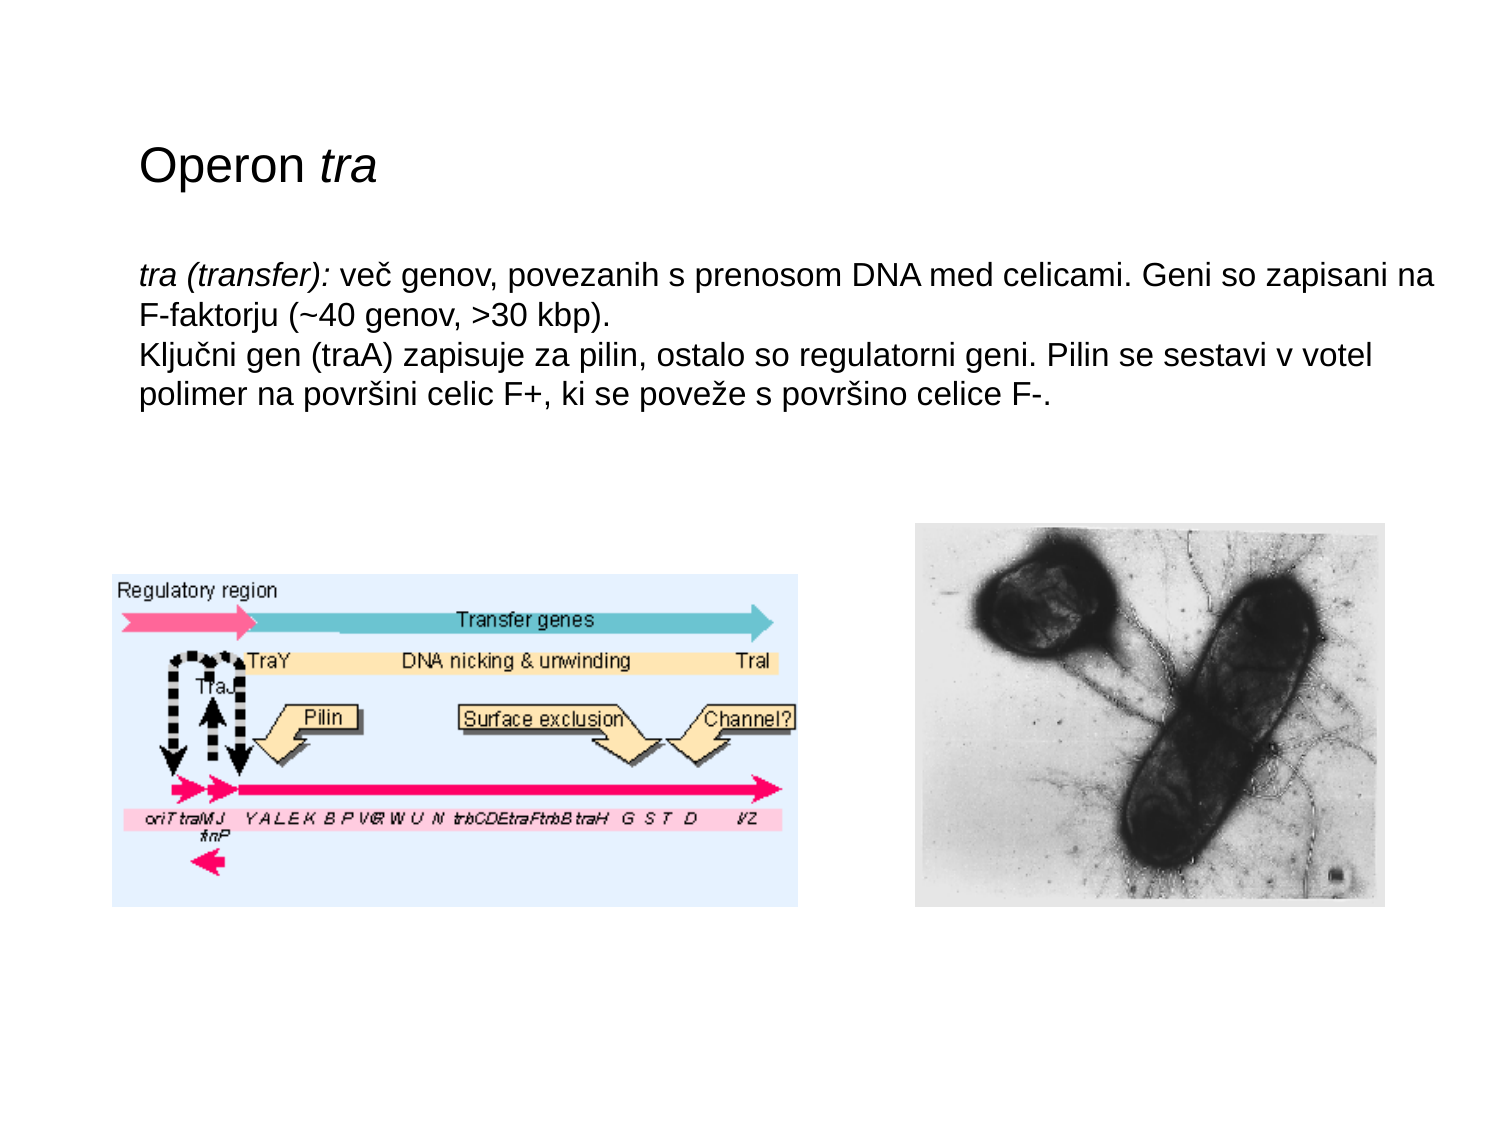

Operon tra
tra (transfer): več genov, povezanih s prenosom DNA med celicami. Geni so zapisani na
F-faktorju (~40 genov, >30 kbp).
Ključni gen (traA) zapisuje za pilin, ostalo so regulatorni geni. Pilin se sestavi v votel polimer na površini celic F+, ki se poveže s površino celice F-.